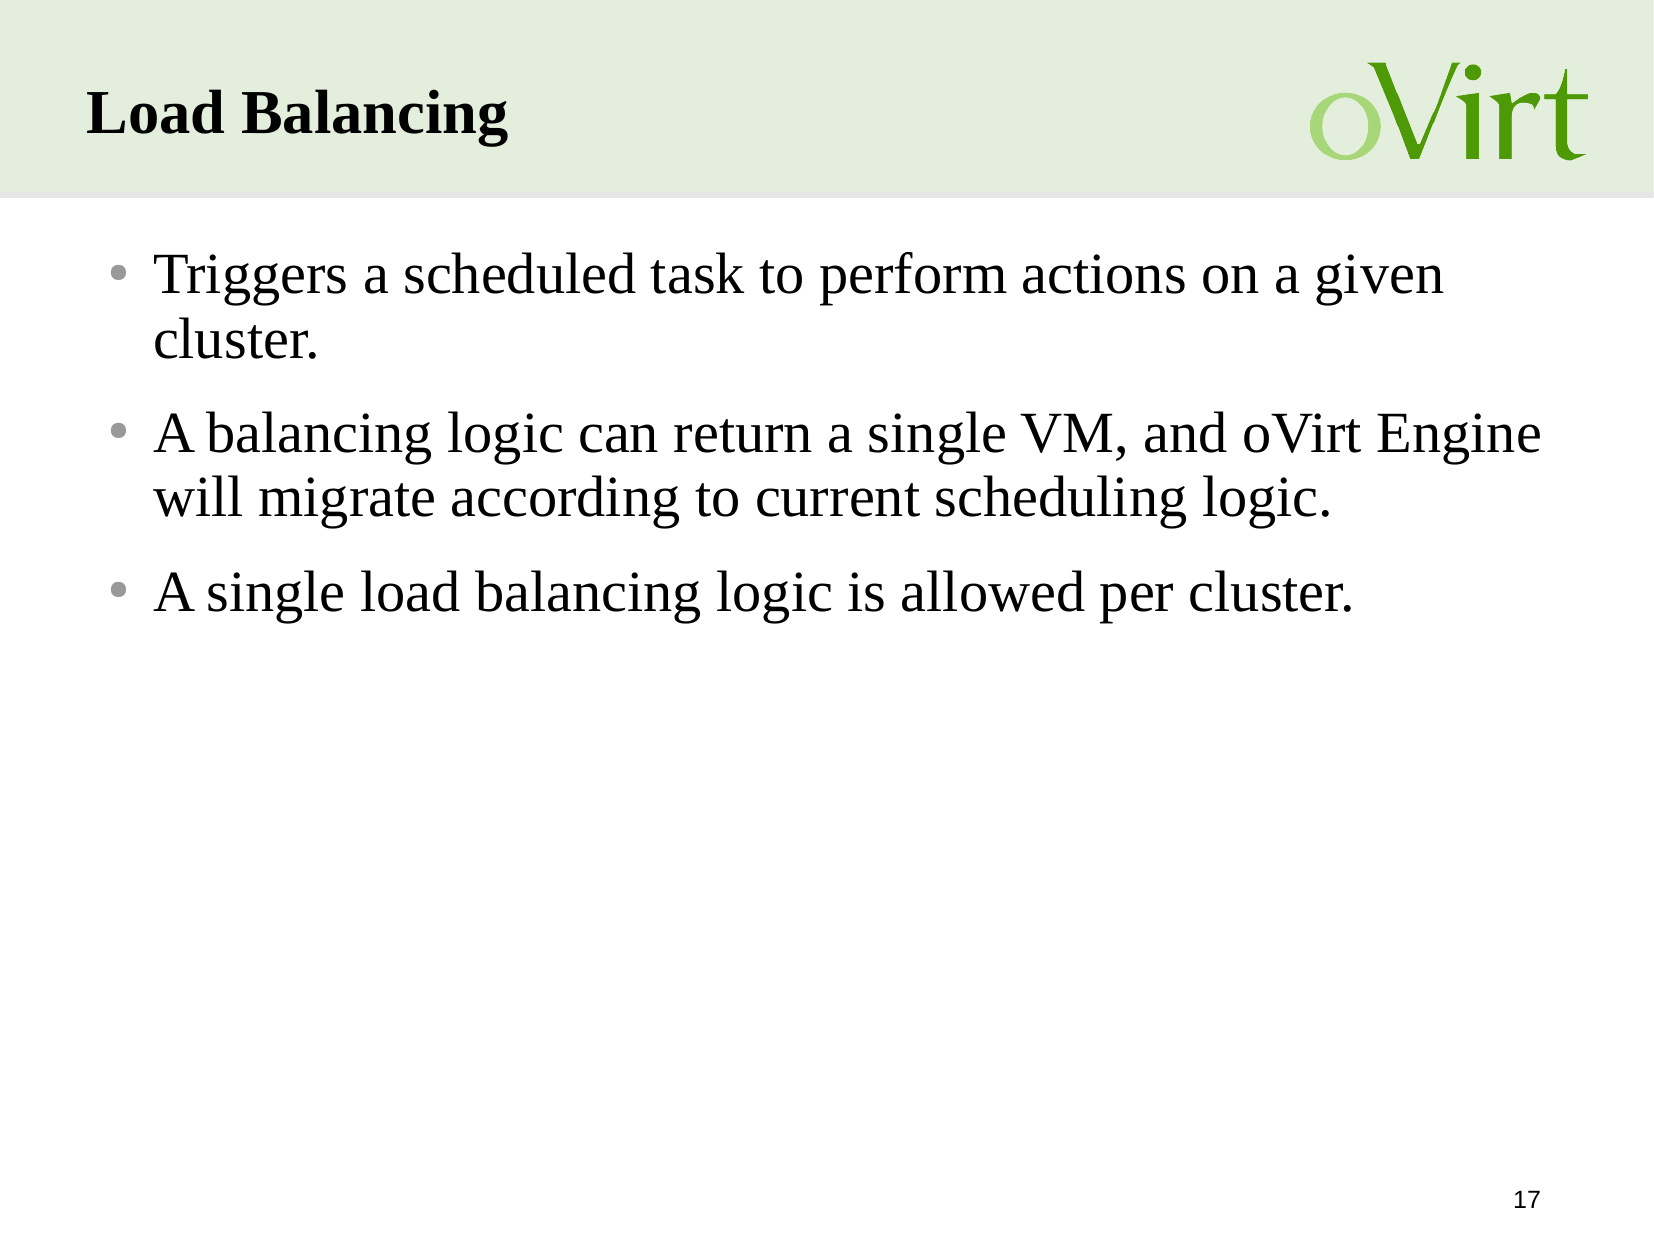

# Load Balancing
Triggers a scheduled task to perform actions on a given cluster.
A balancing logic can return a single VM, and oVirt Engine will migrate according to current scheduling logic.
A single load balancing logic is allowed per cluster.